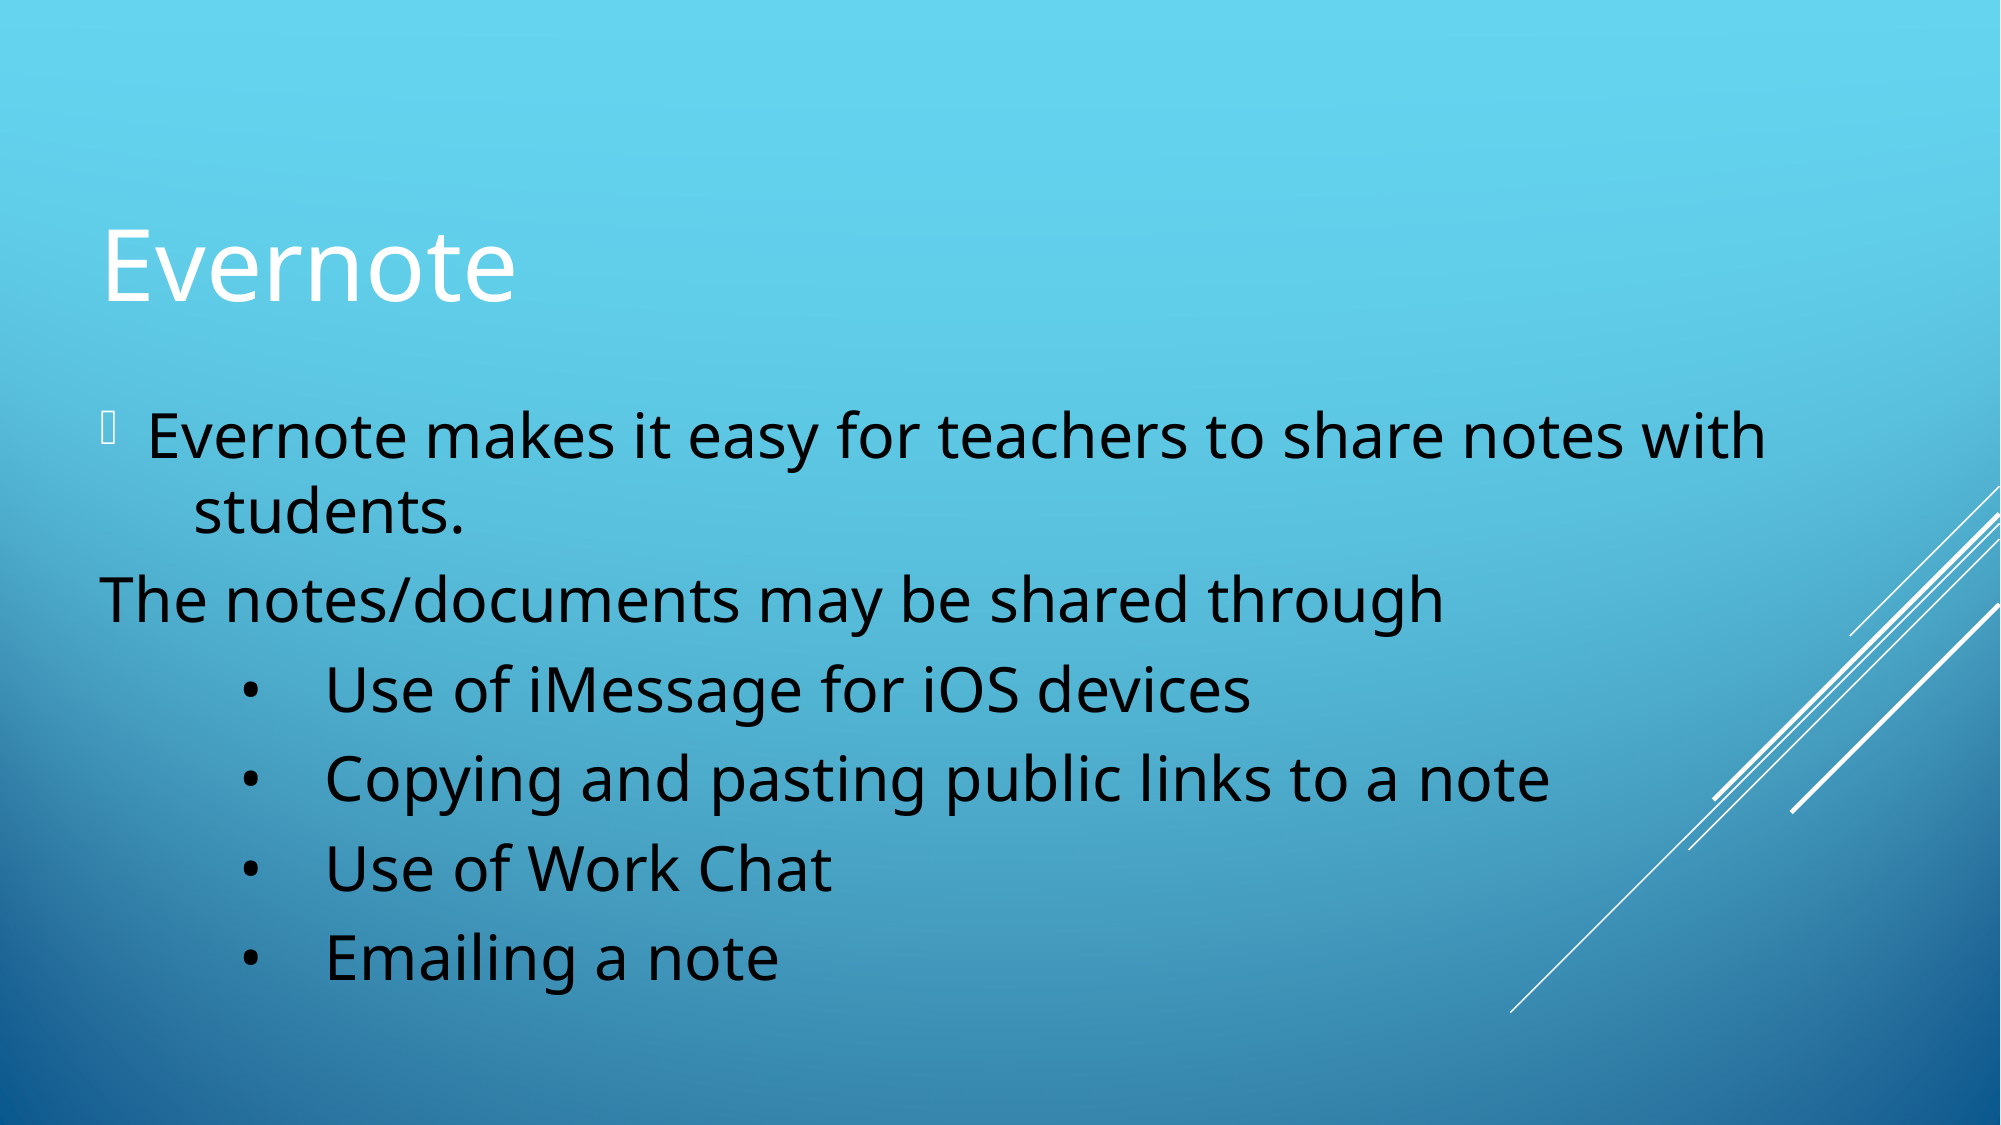

# Evernote
Evernote makes it easy for teachers to share notes with students.
The notes/documents may be shared through
•	Use of iMessage for iOS devices
•	Copying and pasting public links to a note
•	Use of Work Chat
•	Emailing a note